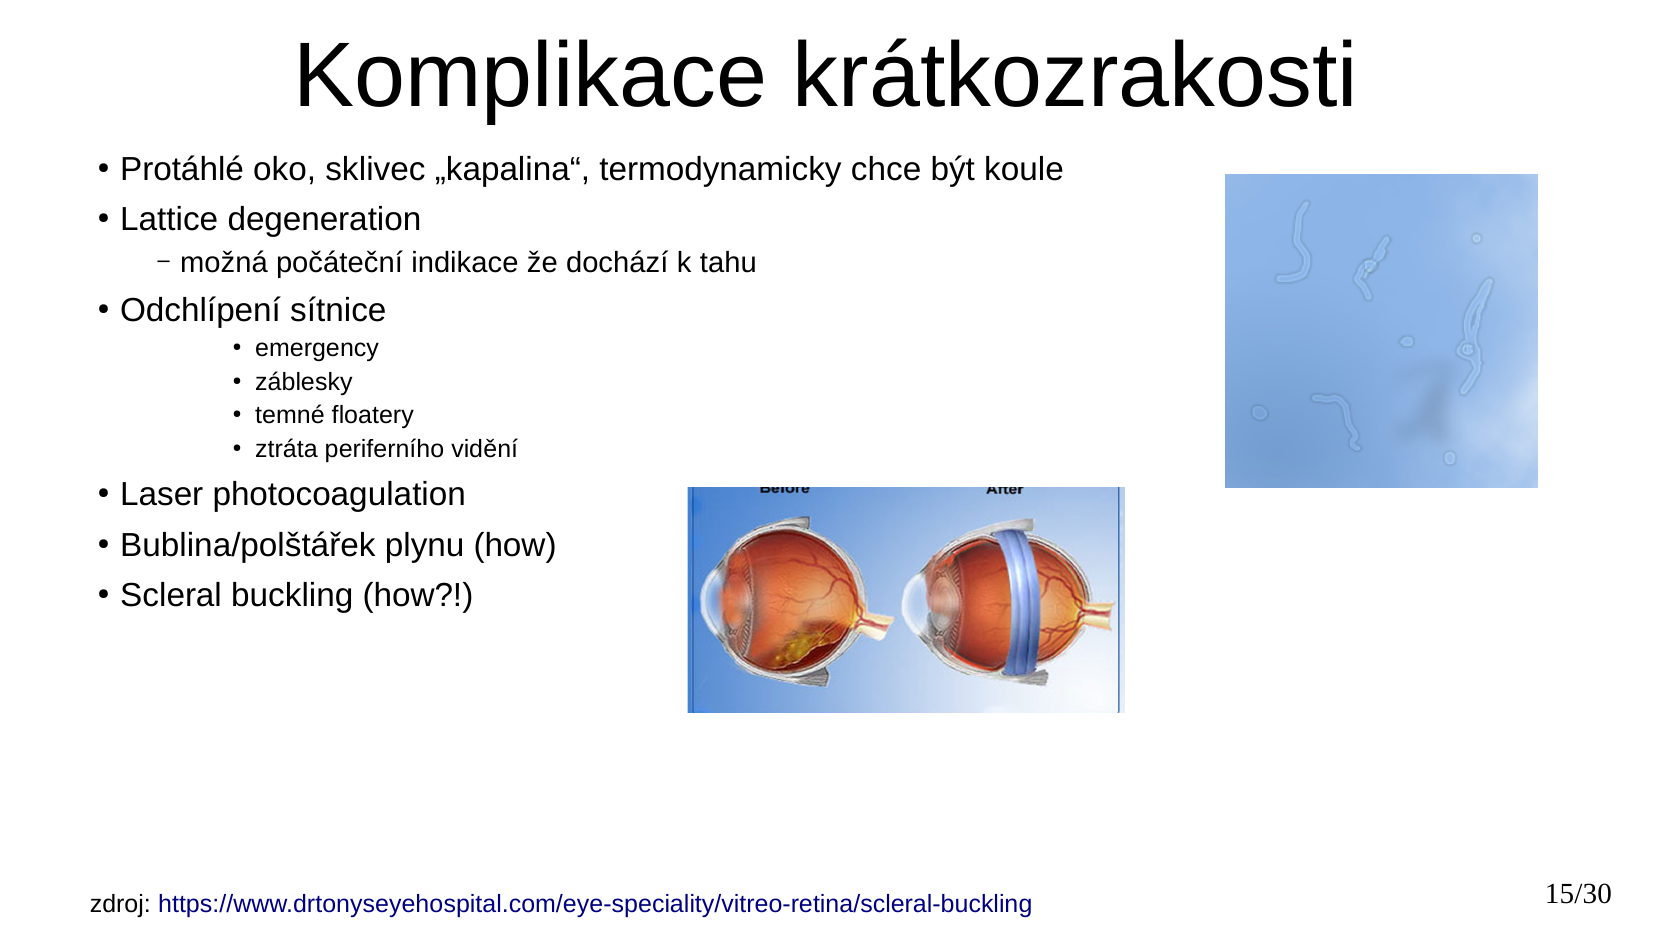

# Komplikace krátkozrakosti
Protáhlé oko, sklivec „kapalina“, termodynamicky chce být koule
Lattice degeneration
možná počáteční indikace že dochází k tahu
Odchlípení sítnice
emergency
záblesky
temné floatery
ztráta periferního vidění
Laser photocoagulation
Bublina/polštářek plynu (how)
Scleral buckling (how?!)
15
zdroj: https://www.drtonyseyehospital.com/eye-speciality/vitreo-retina/scleral-buckling